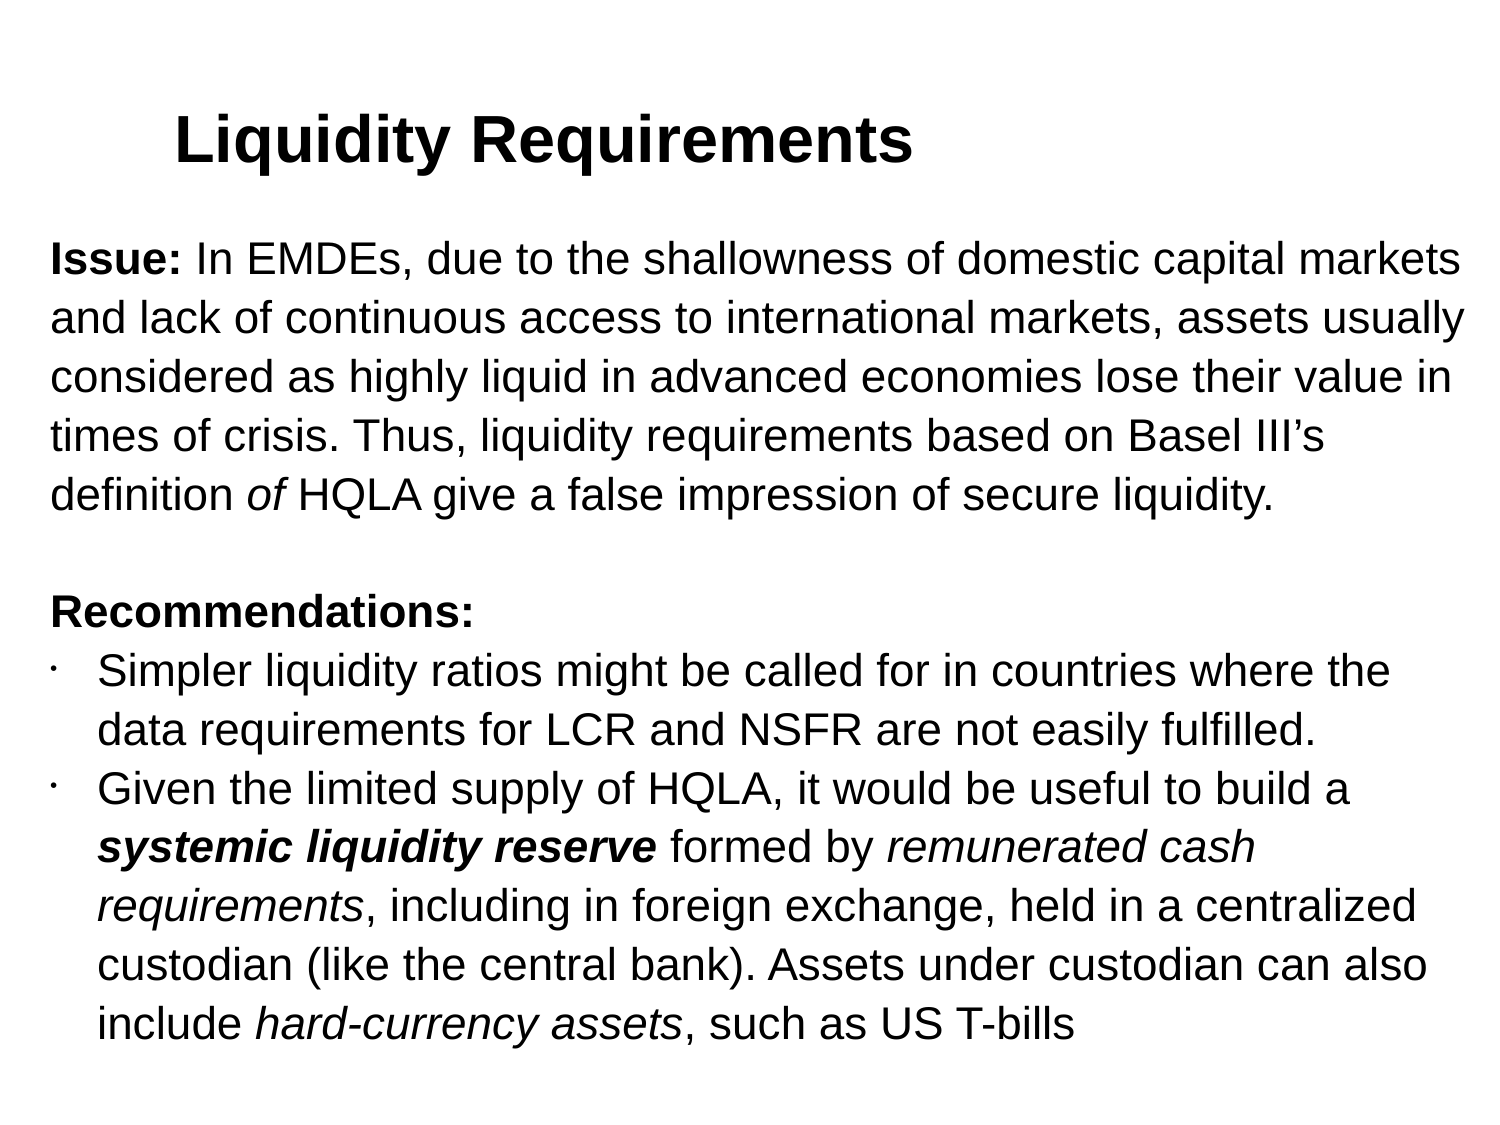

Liquidity Requirements
Issue: In EMDEs, due to the shallowness of domestic capital markets and lack of continuous access to international markets, assets usually considered as highly liquid in advanced economies lose their value in times of crisis. Thus, liquidity requirements based on Basel III’s definition of HQLA give a false impression of secure liquidity.
Recommendations:
Simpler liquidity ratios might be called for in countries where the data requirements for LCR and NSFR are not easily fulfilled.
Given the limited supply of HQLA, it would be useful to build a systemic liquidity reserve formed by remunerated cash requirements, including in foreign exchange, held in a centralized custodian (like the central bank). Assets under custodian can also include hard-currency assets, such as US T-bills